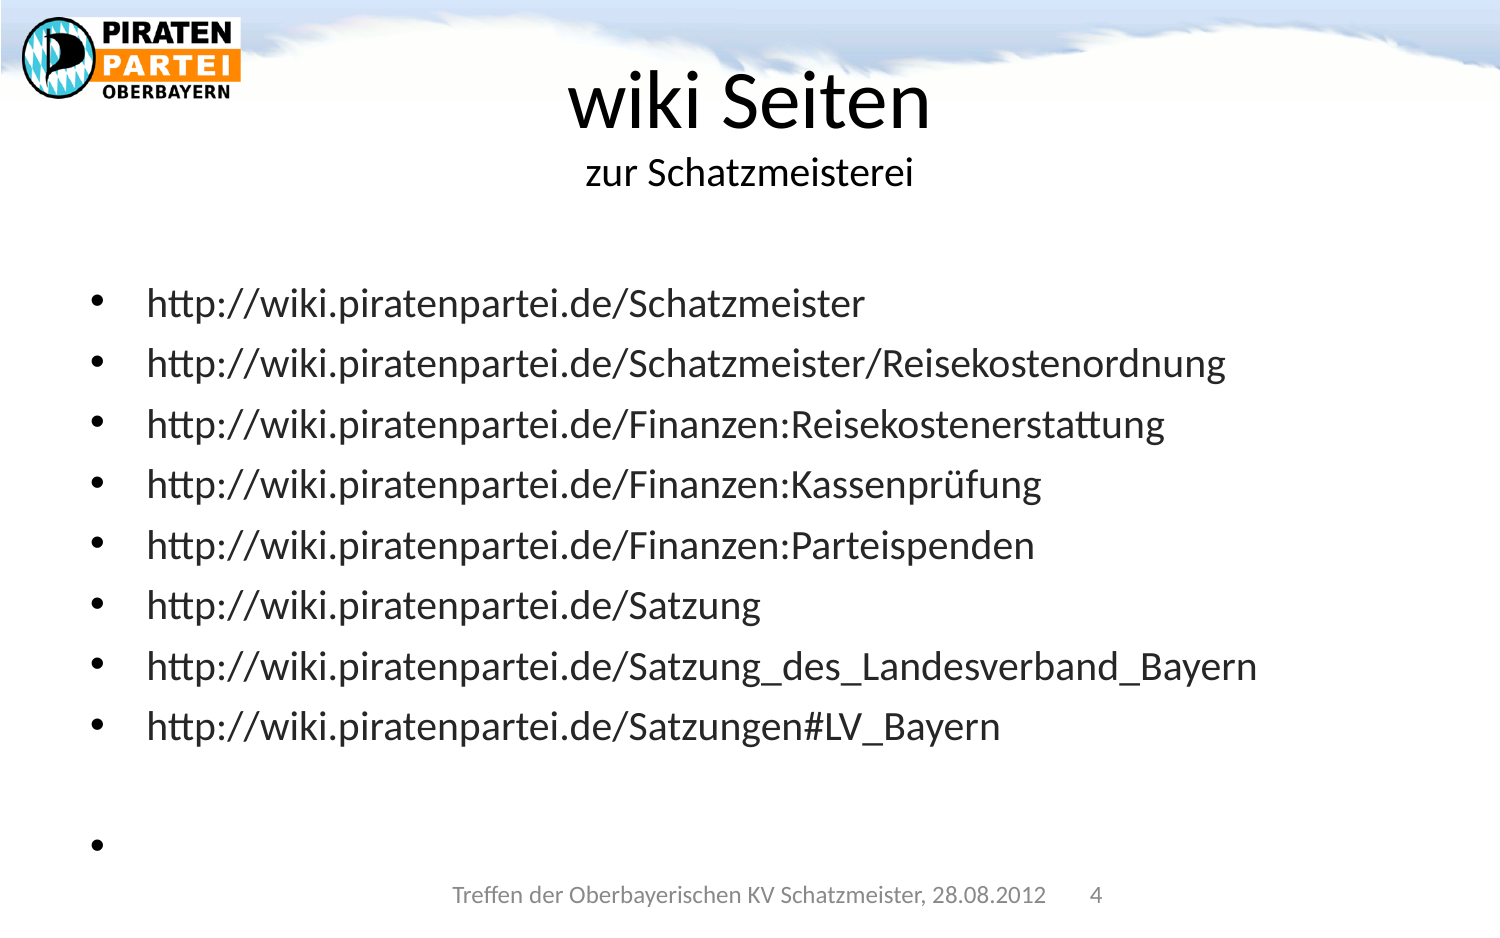

# wiki Seiten zur Schatzmeisterei
http://wiki.piratenpartei.de/Schatzmeister
http://wiki.piratenpartei.de/Schatzmeister/Reisekostenordnung
http://wiki.piratenpartei.de/Finanzen:Reisekostenerstattung
http://wiki.piratenpartei.de/Finanzen:Kassenprüfung
http://wiki.piratenpartei.de/Finanzen:Parteispenden
http://wiki.piratenpartei.de/Satzung
http://wiki.piratenpartei.de/Satzung_des_Landesverband_Bayern
http://wiki.piratenpartei.de/Satzungen#LV_Bayern
Treffen der Oberbayerischen KV Schatzmeister, 28.08.2012
4